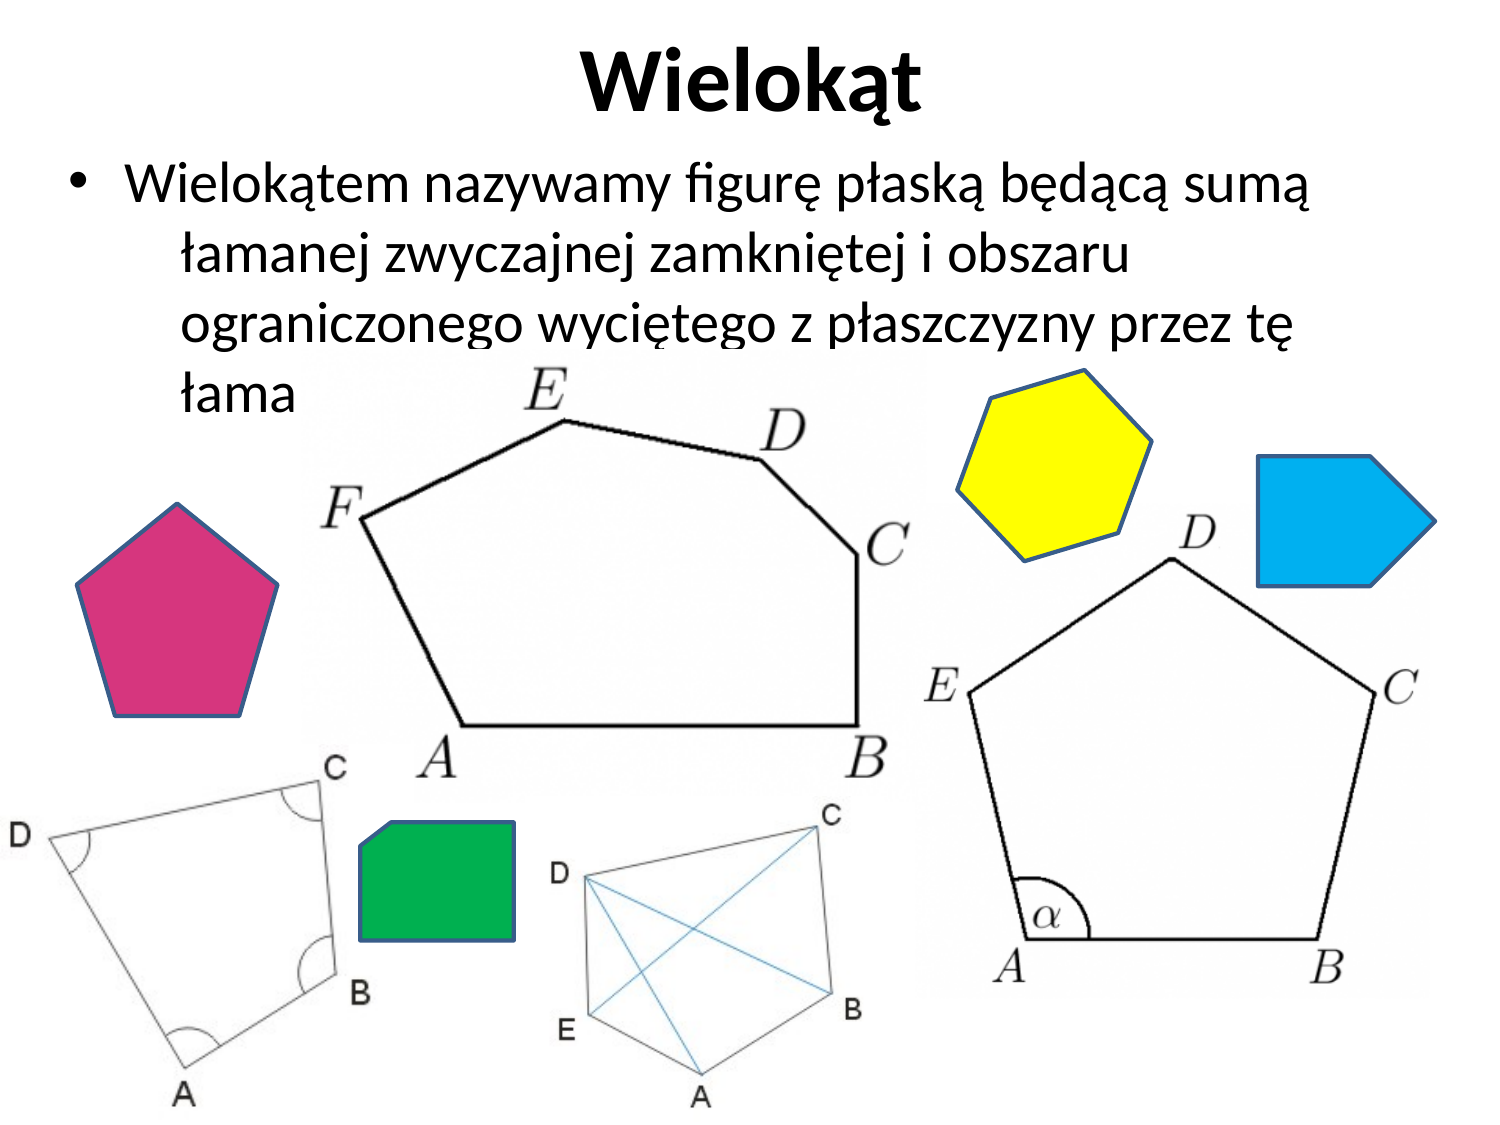

# Wielokąt
Wielokątem nazywamy figurę płaską będącą sumą łamanej zwyczajnej zamkniętej i obszaru ograniczonego wyciętego z płaszczyzny przez tę łamaną.